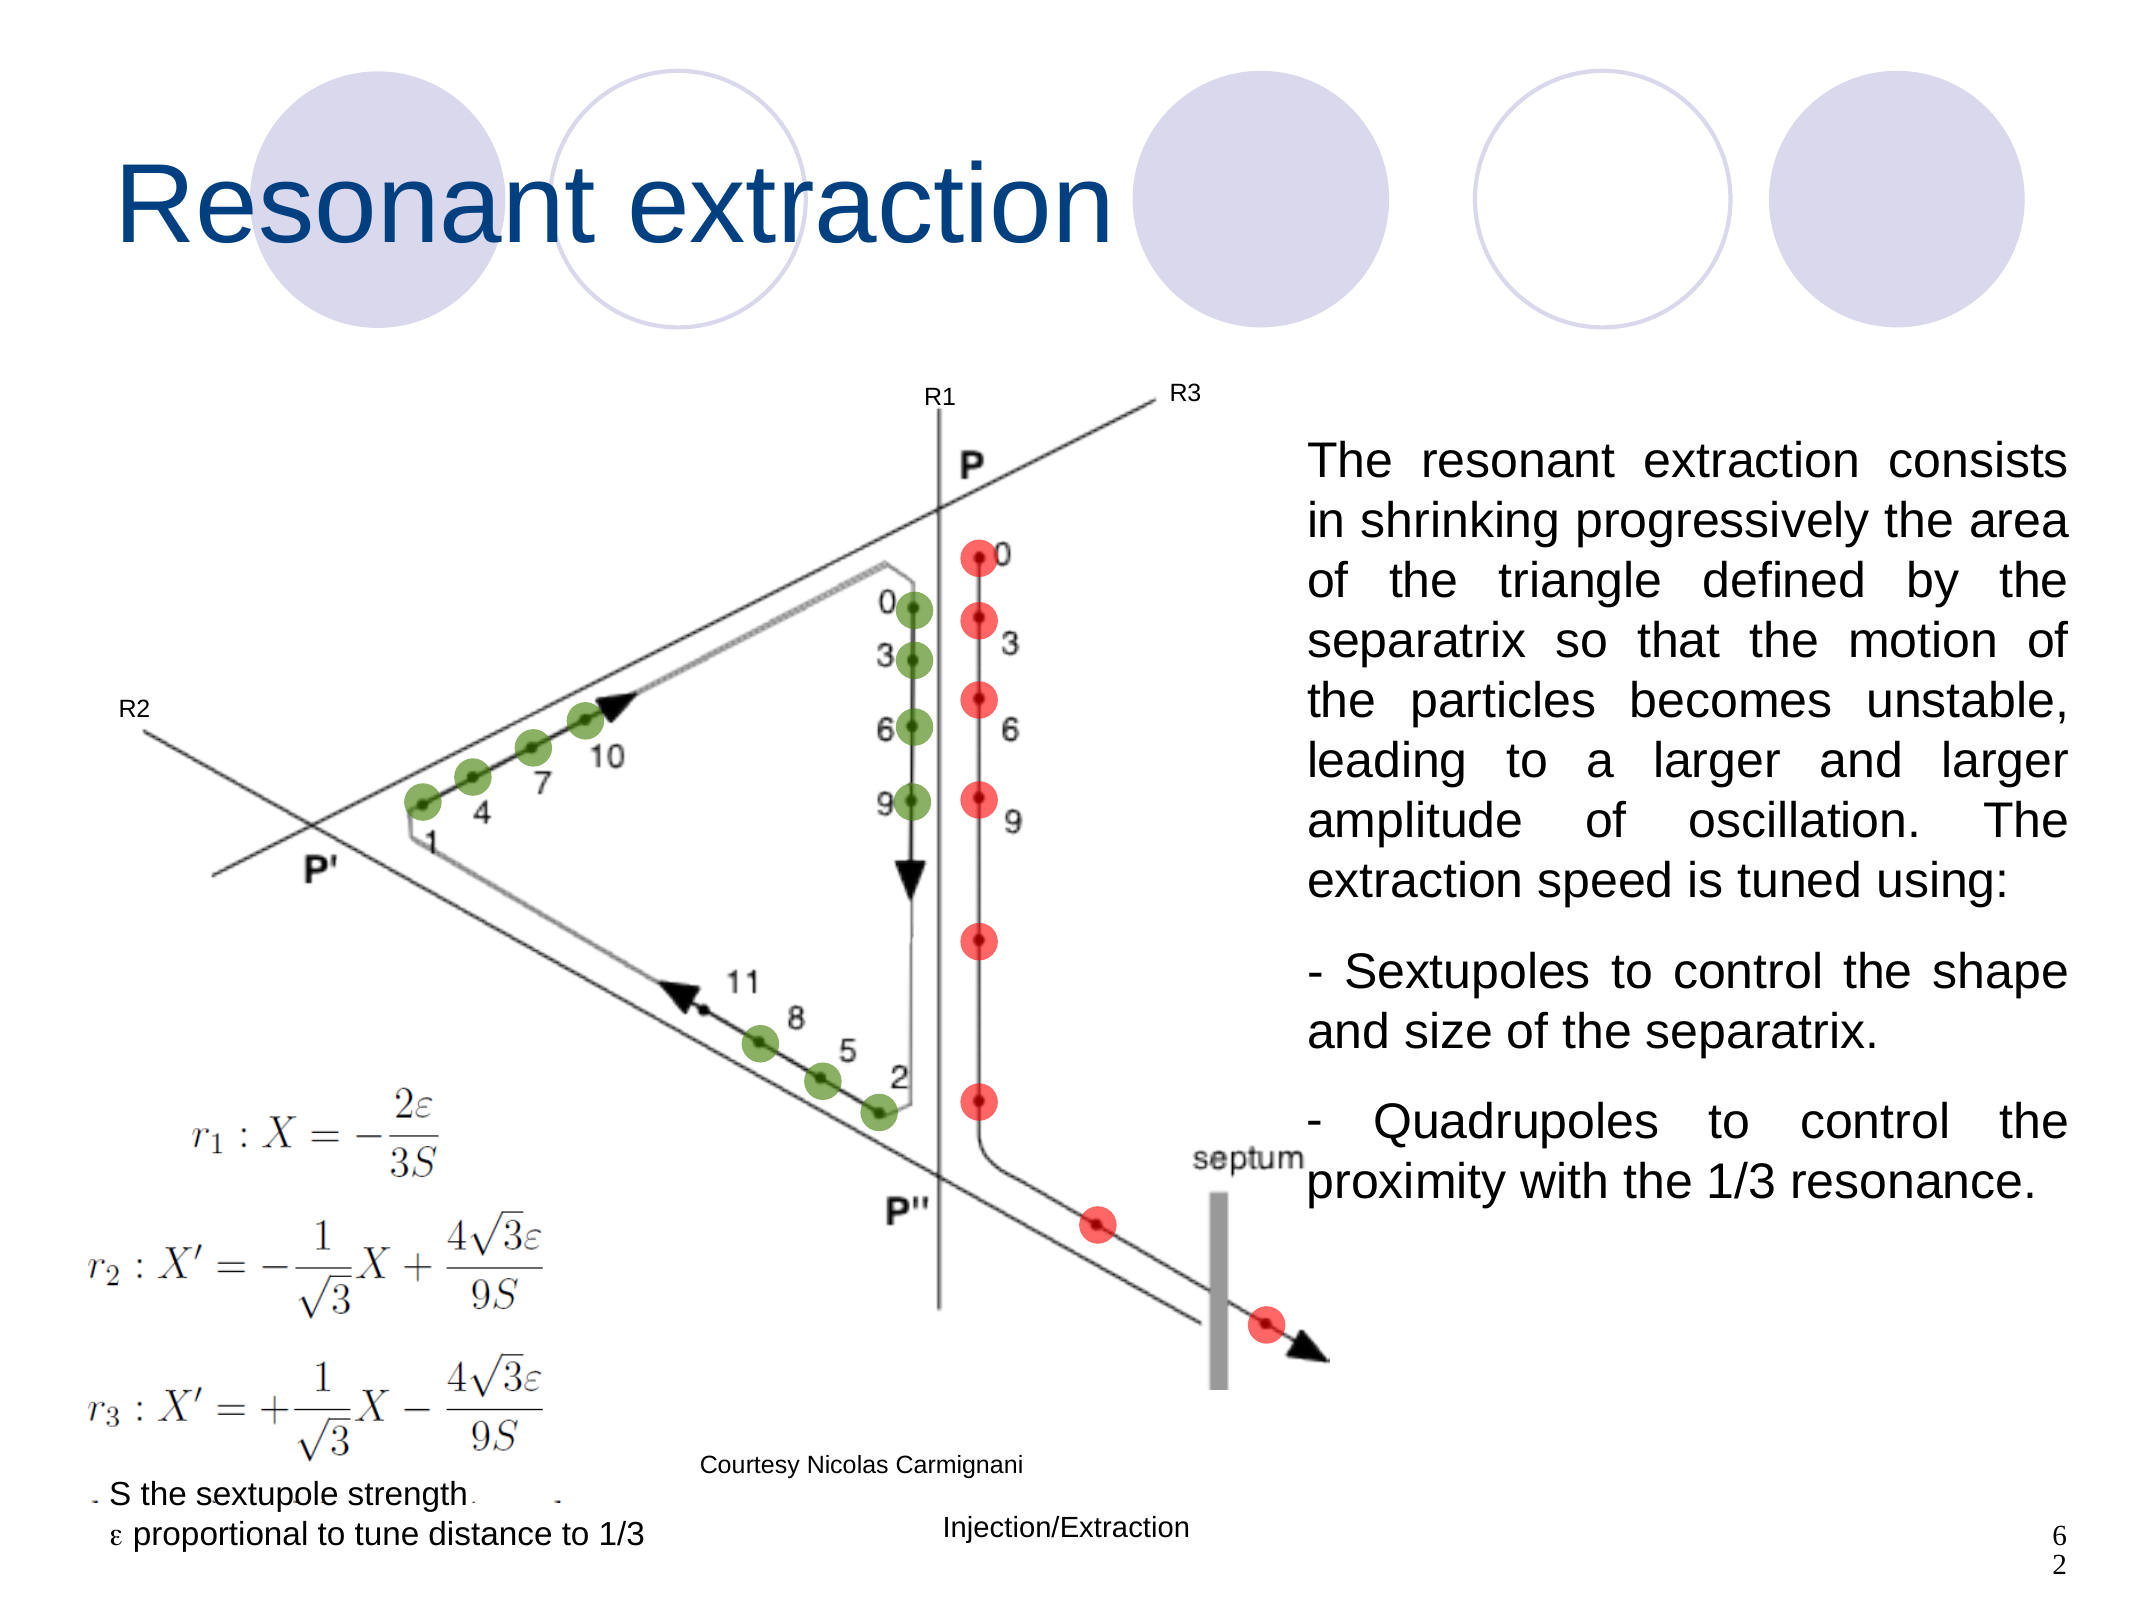

# Resonant extraction
R3
R1
The resonant extraction consists in shrinking progressively the area of the triangle defined by the separatrix so that the motion of the particles becomes unstable, leading to a larger and larger amplitude of oscillation. The extraction speed is tuned using:
- Sextupoles to control the shape and size of the separatrix.
 Quadrupoles to control the proximity with the 1/3 resonance.
R2
Courtesy Nicolas Carmignani
S the sextupole strength
e proportional to tune distance to 1/3
62